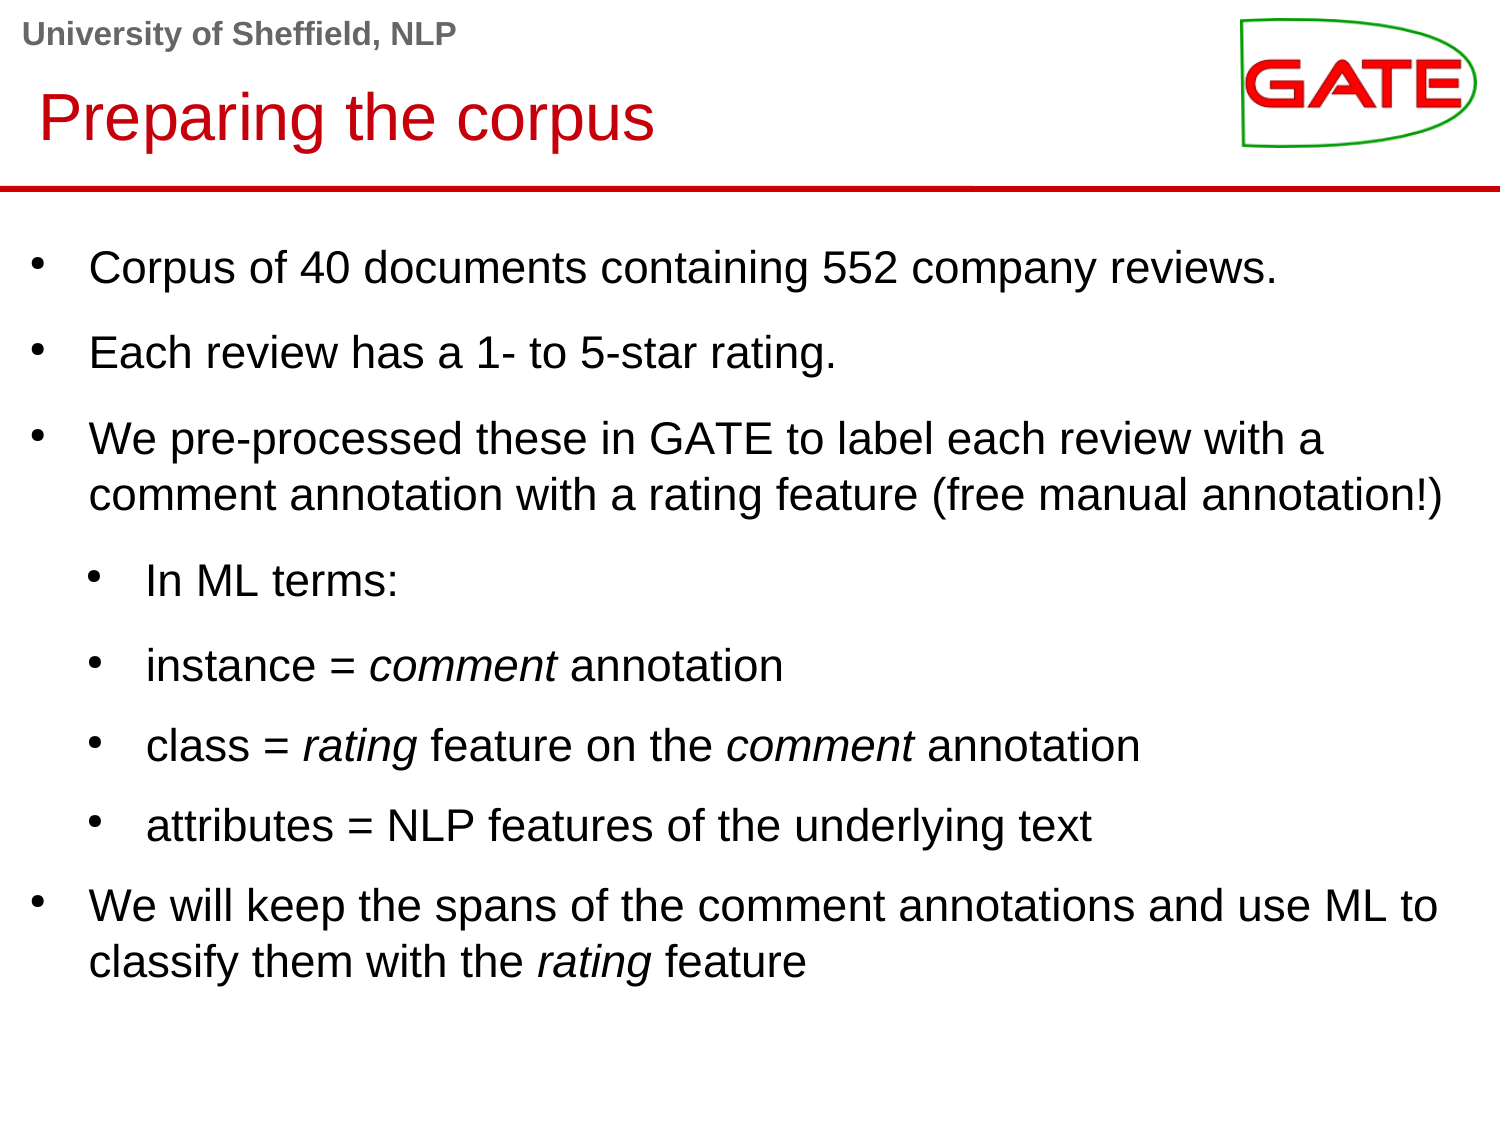

# Preparing the corpus
Corpus of 40 documents containing 552 company reviews.
Each review has a 1- to 5-star rating.
We pre-processed these in GATE to label each review with a comment annotation with a rating feature (free manual annotation!)
In ML terms:
instance = comment annotation
class = rating feature on the comment annotation
attributes = NLP features of the underlying text
We will keep the spans of the comment annotations and use ML to classify them with the rating feature